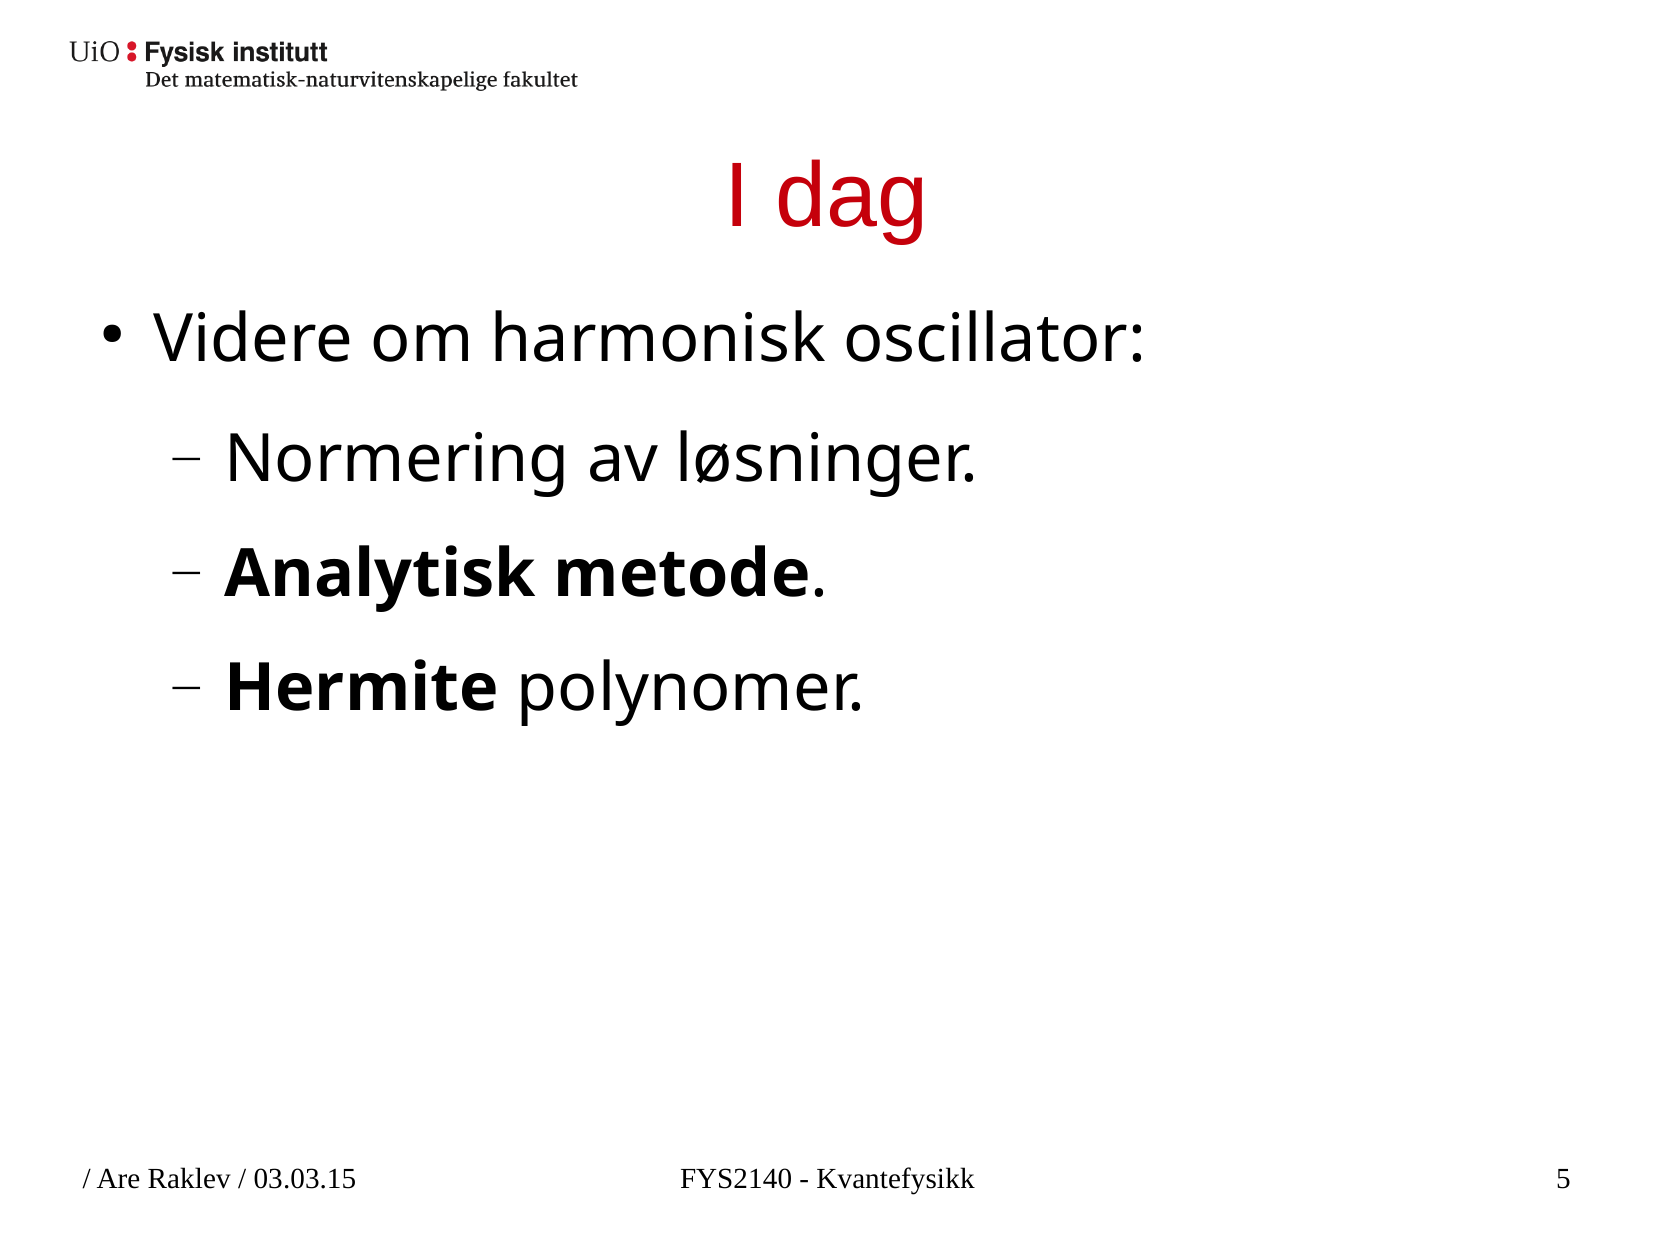

# I dag
Videre om harmonisk oscillator:
Normering av løsninger.
Analytisk metode.
Hermite polynomer.
/ Are Raklev / 03.03.15
FYS2140 - Kvantefysikk
5